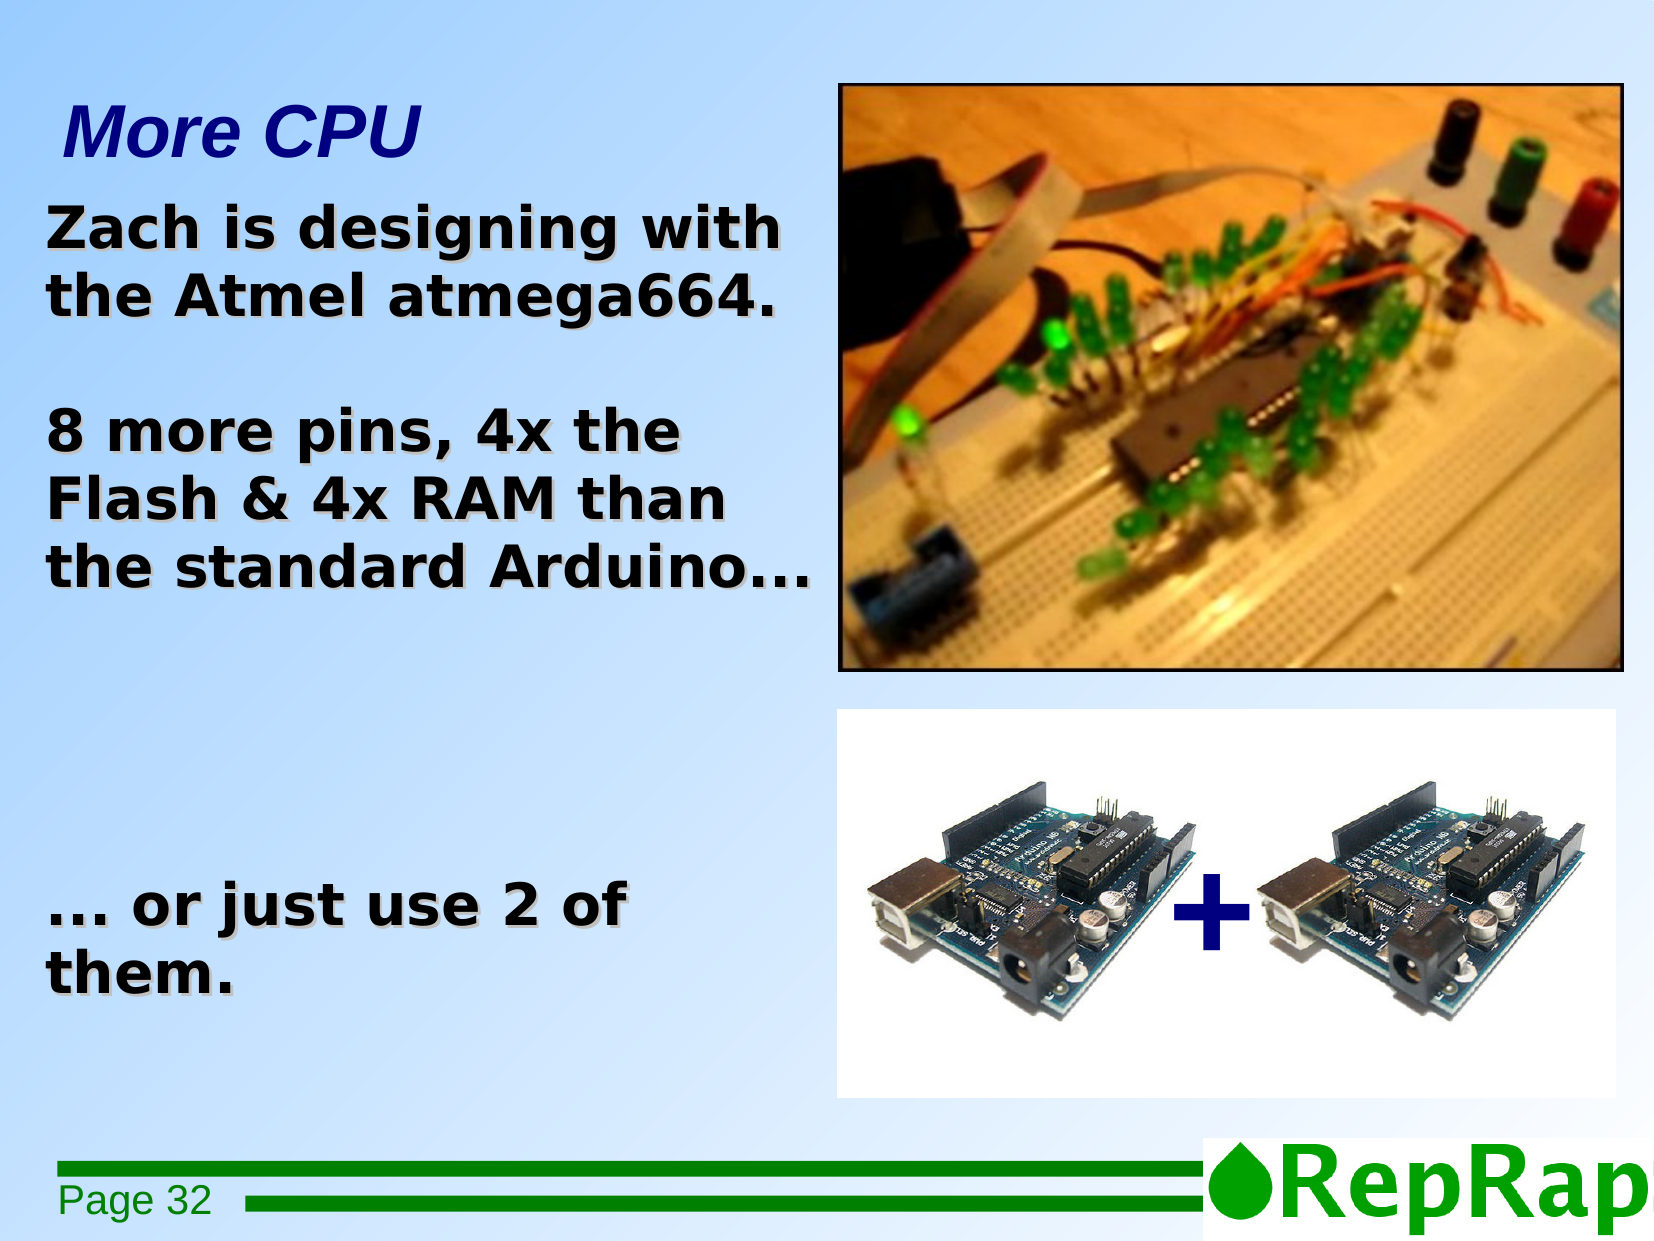

# More CPU
Zach is designing with the Atmel atmega664.
8 more pins, 4x the Flash & 4x RAM than the standard Arduino...
... or just use 2 of them.
+